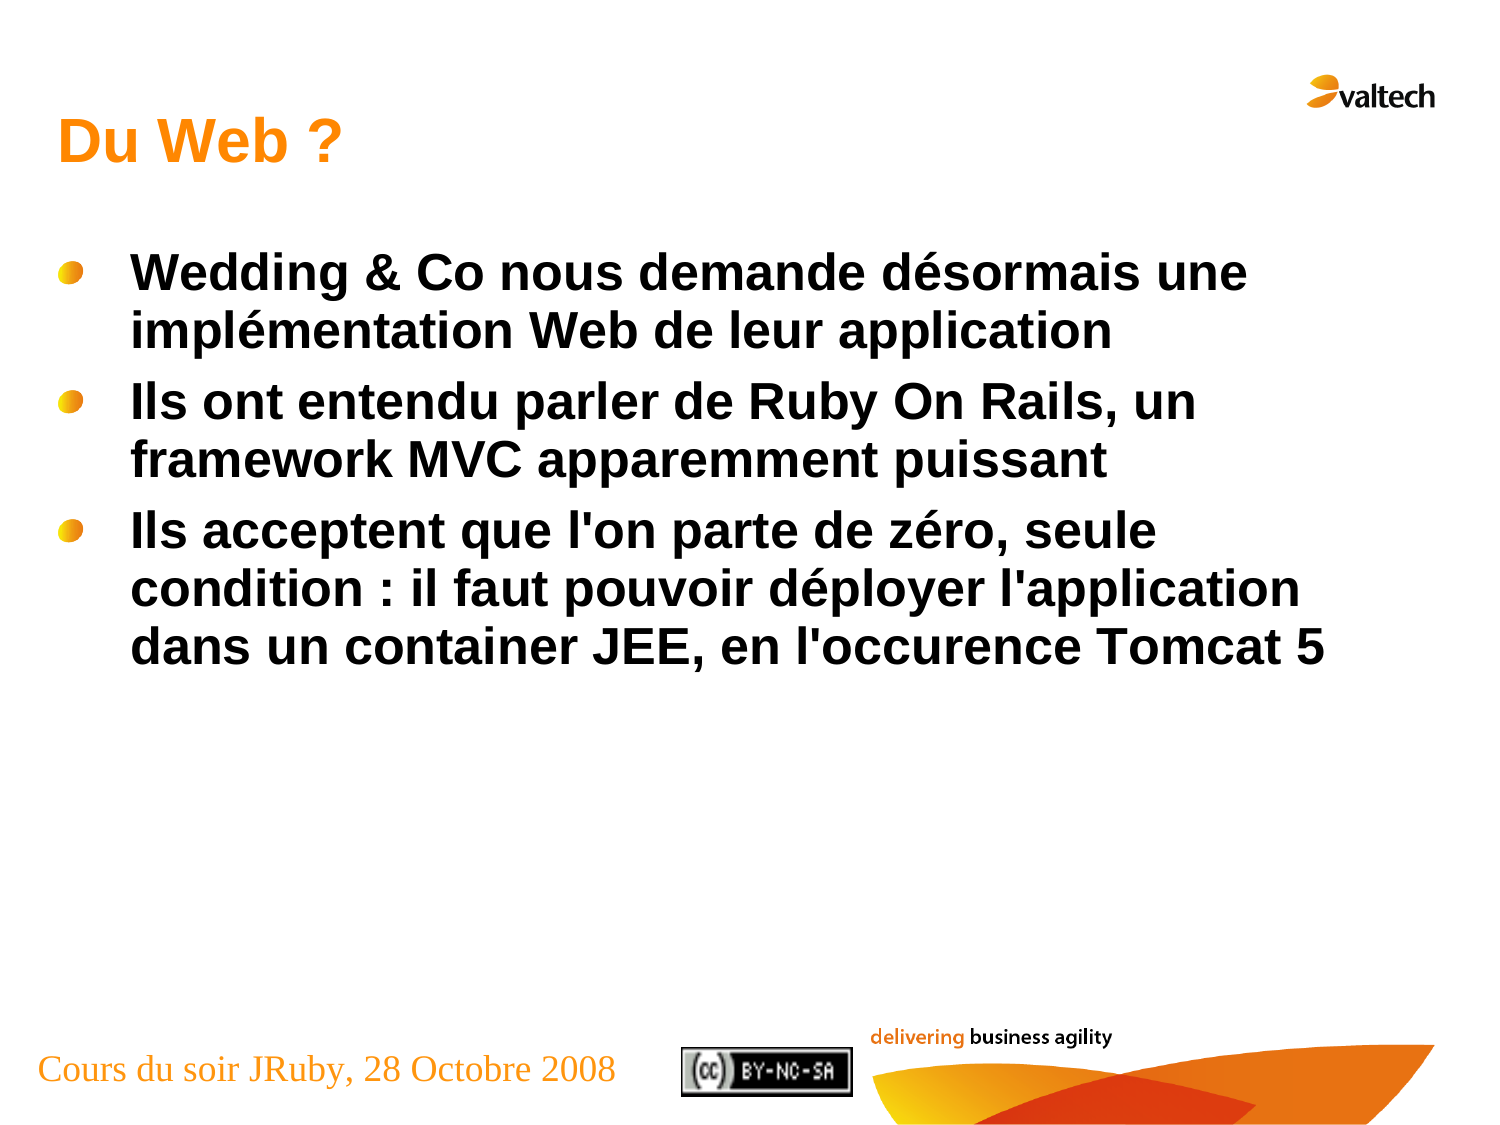

# Du Web ?
Wedding & Co nous demande désormais une implémentation Web de leur application
Ils ont entendu parler de Ruby On Rails, un framework MVC apparemment puissant
Ils acceptent que l'on parte de zéro, seule condition : il faut pouvoir déployer l'application dans un container JEE, en l'occurence Tomcat 5
Cours du soir JRuby, 28 Octobre 2008